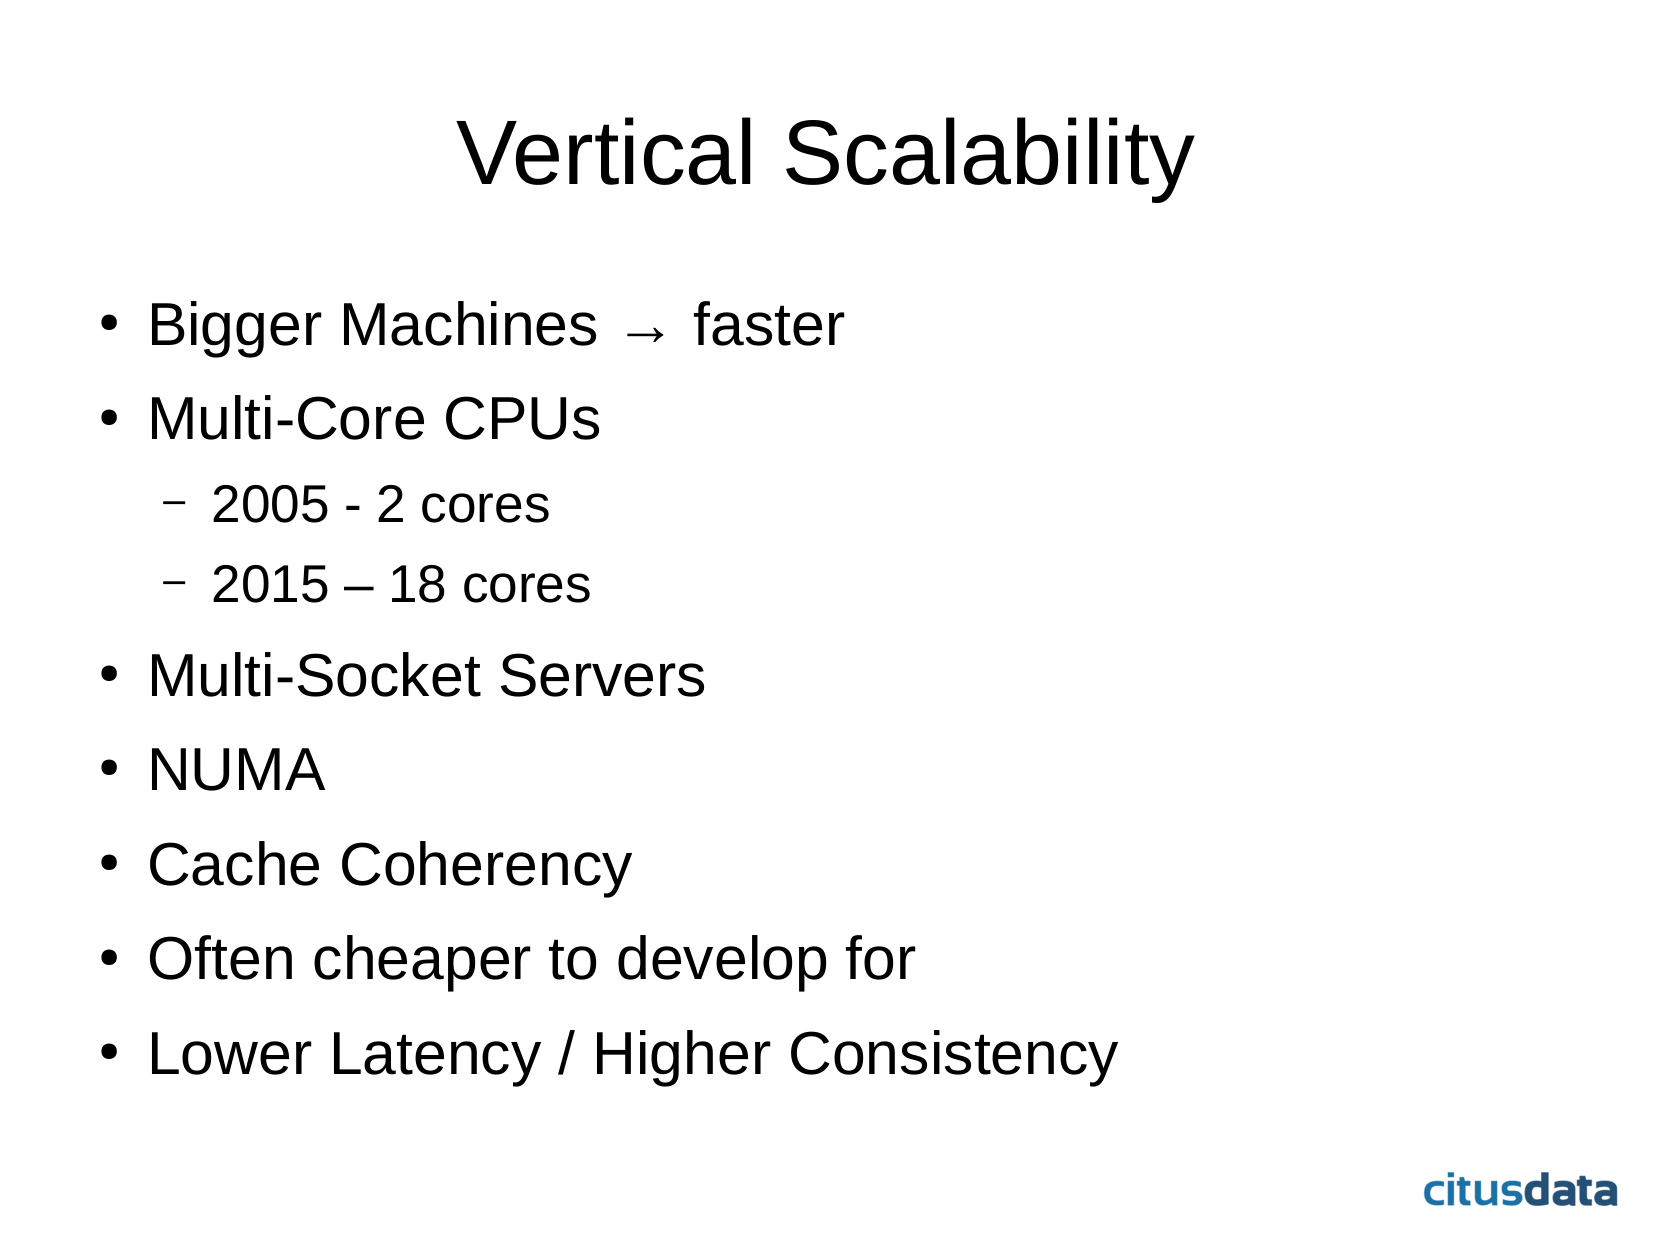

# Vertical Scalability
Bigger Machines → faster
Multi-Core CPUs
2005 - 2 cores
2015 – 18 cores
Multi-Socket Servers
NUMA
Cache Coherency
Often cheaper to develop for
Lower Latency / Higher Consistency